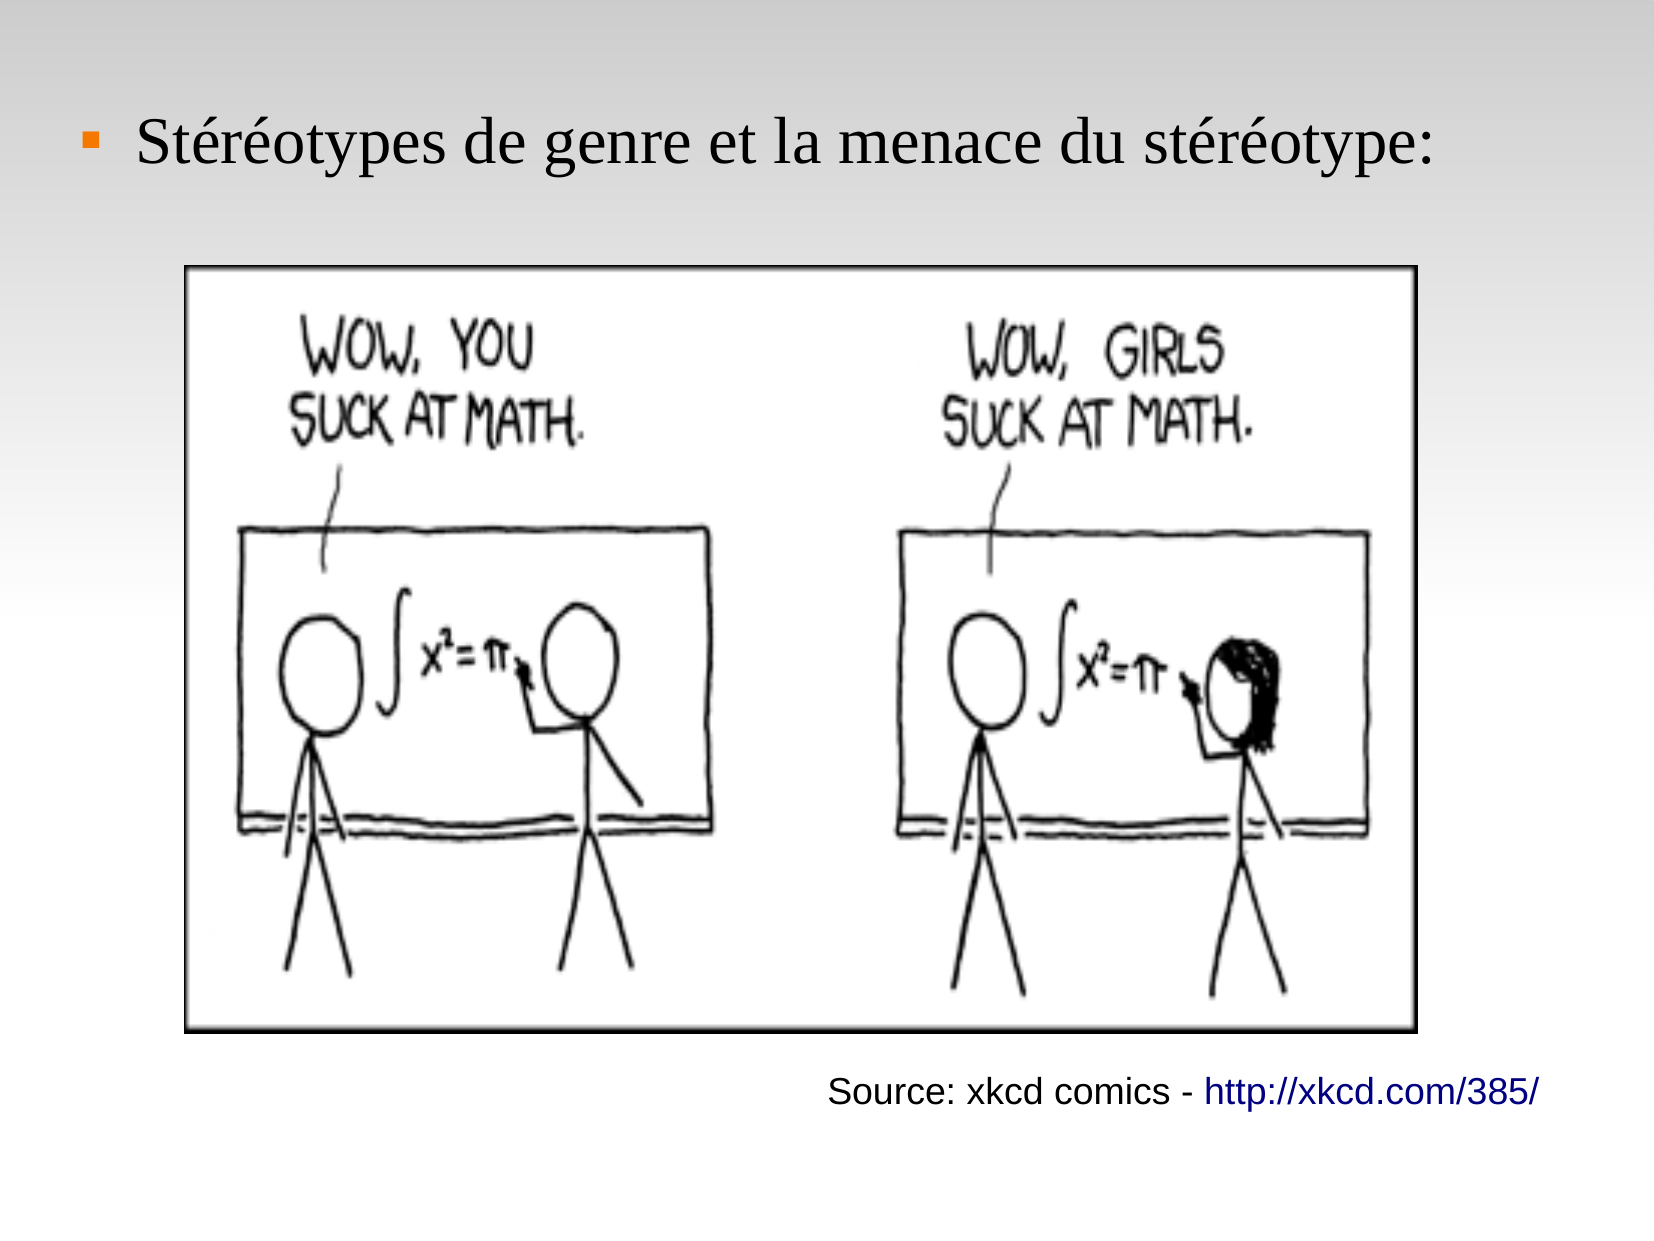

# Stéréotypes de genre et la menace du stéréotype:
Source: xkcd comics - http://xkcd.com/385/